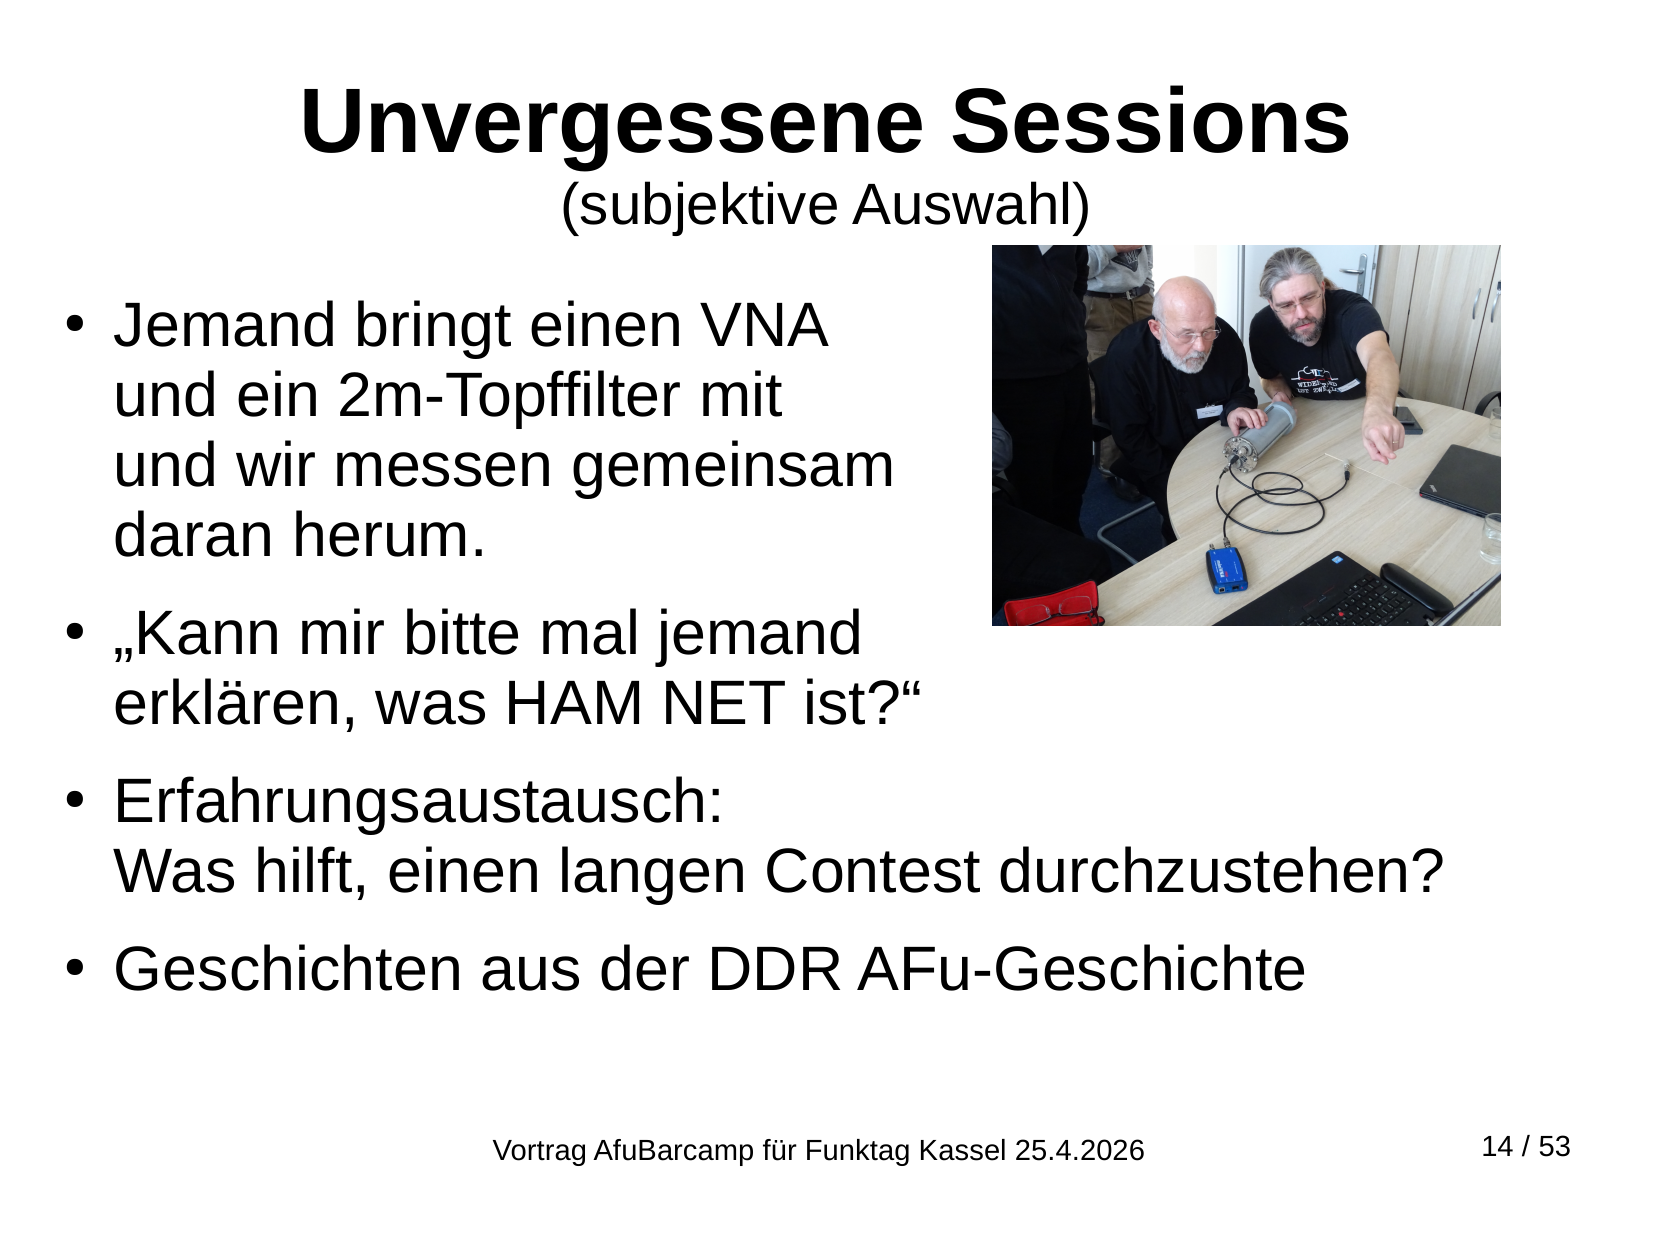

# Unvergessene Sessions (subjektive Auswahl)
Jemand bringt einen VNA
und ein 2m-Topffilter mit
und wir messen gemeinsam
daran herum.
„Kann mir bitte mal jemand
erklären, was HAM NET ist?“
Erfahrungsaustausch:
Was hilft, einen langen Contest durchzustehen?
Geschichten aus der DDR AFu-Geschichte